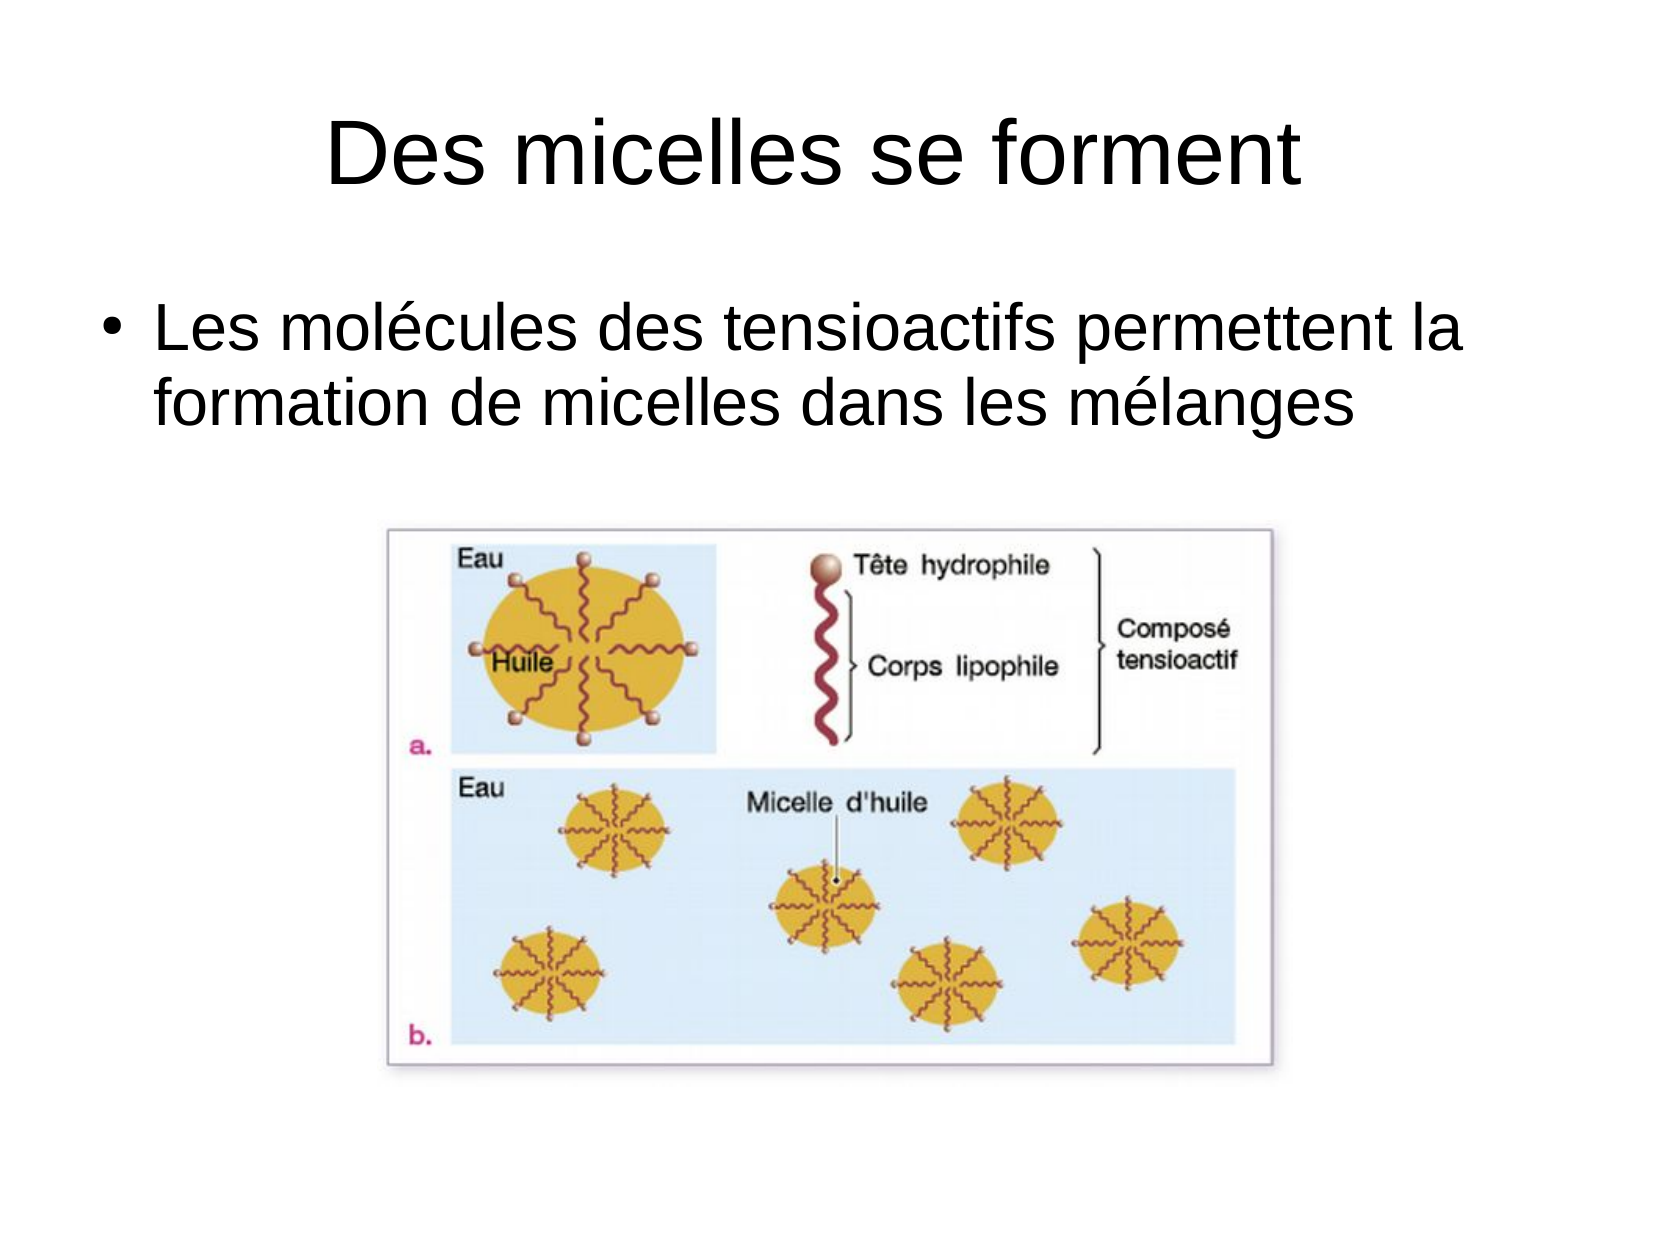

# Des micelles se forment
Les molécules des tensioactifs permettent la formation de micelles dans les mélanges